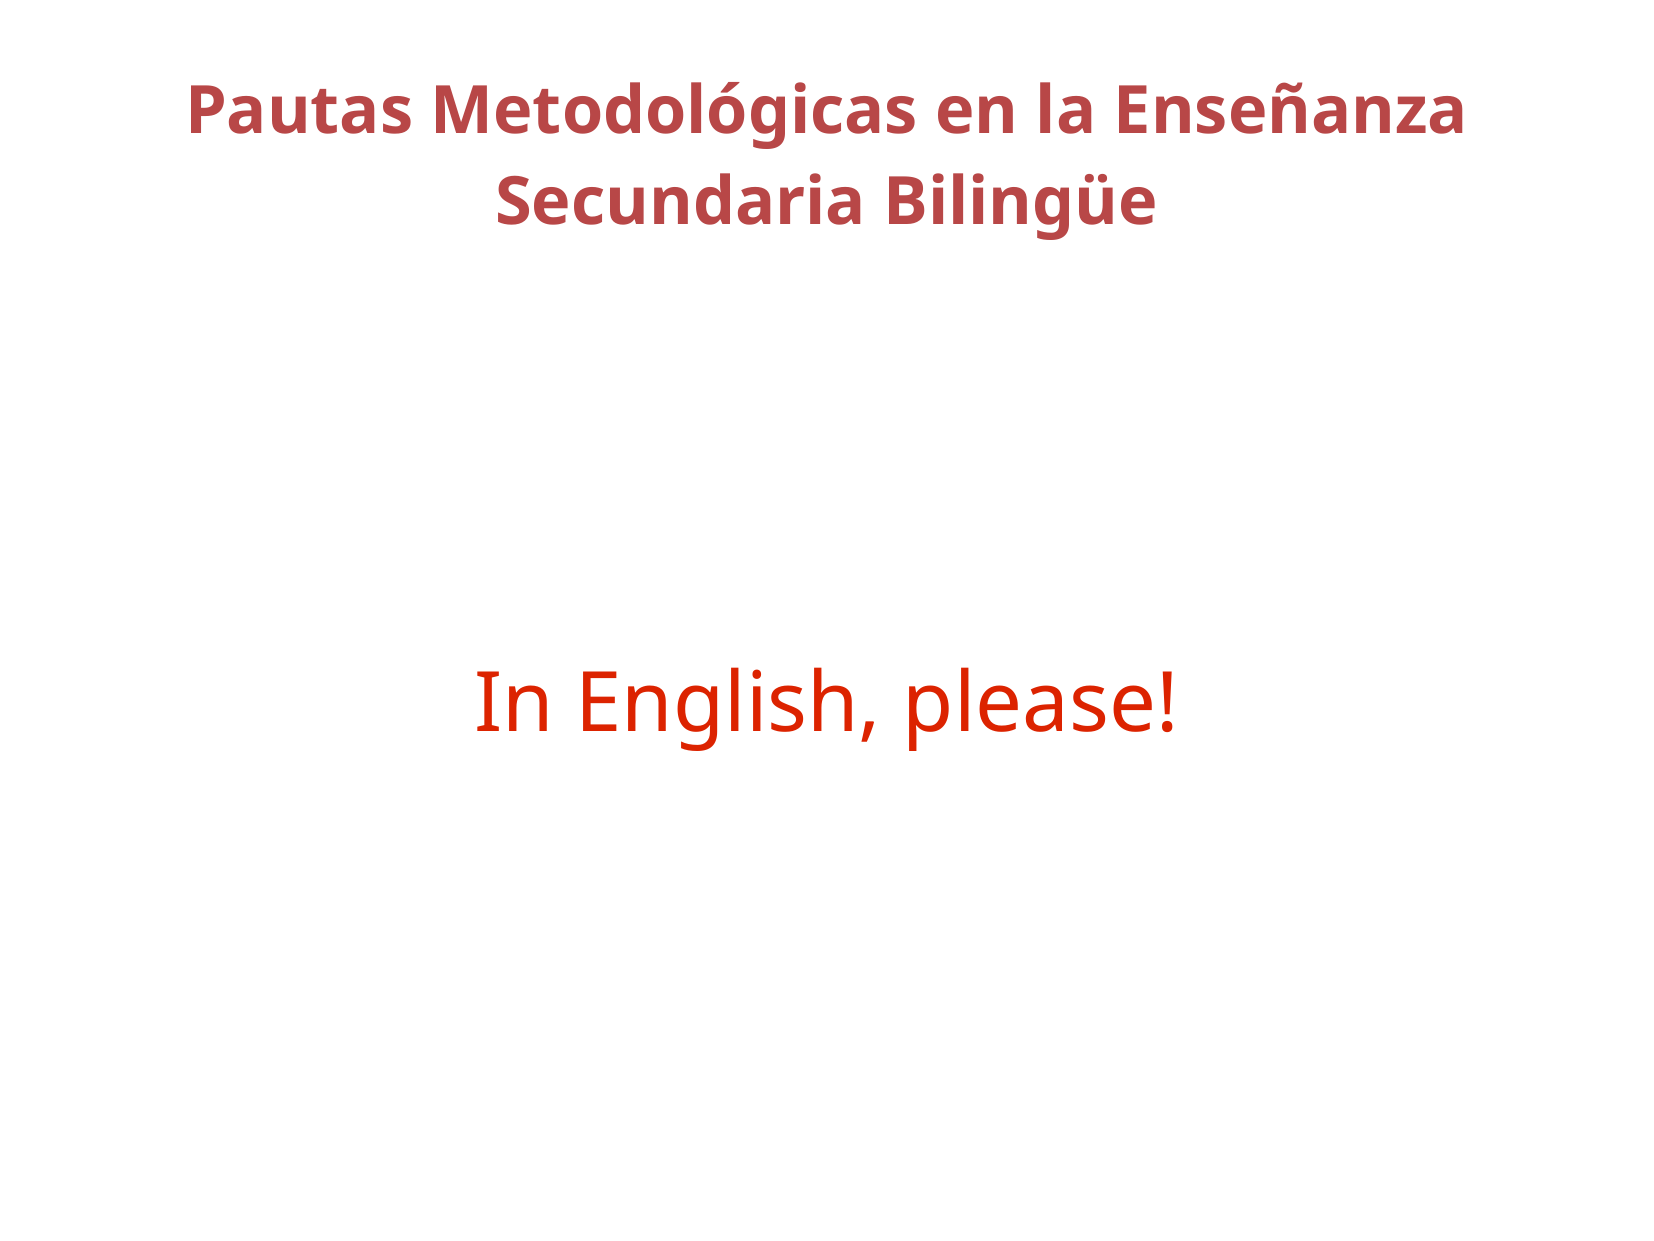

# Pautas Metodológicas en la Enseñanza Secundaria Bilingüe
In English, please!